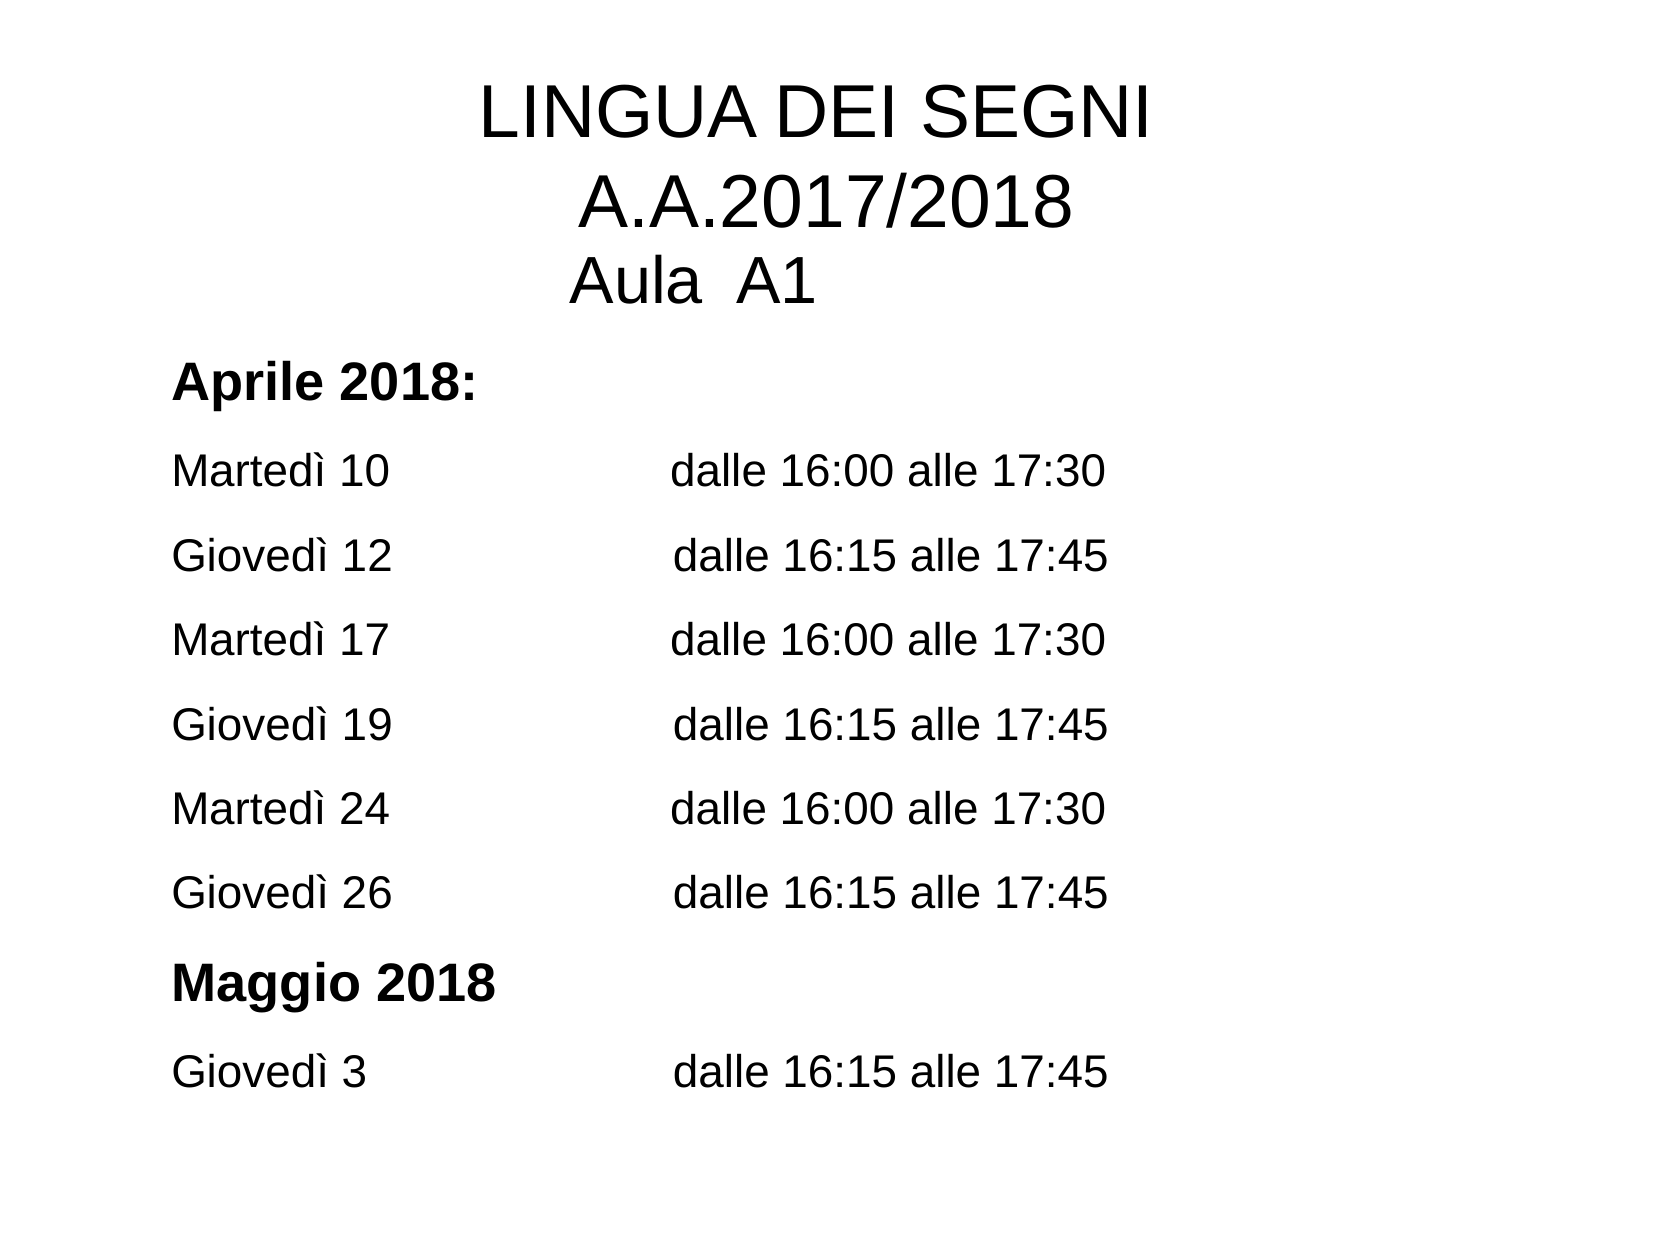

# LINGUA DEI SEGNI A.A.2017/2018
Aula A1
Aprile 2018:
Martedì 10 dalle 16:00 alle 17:30
Giovedì 12 dalle 16:15 alle 17:45
Martedì 17 dalle 16:00 alle 17:30
Giovedì 19 dalle 16:15 alle 17:45
Martedì 24 dalle 16:00 alle 17:30
Giovedì 26 dalle 16:15 alle 17:45
Maggio 2018
Giovedì 3 dalle 16:15 alle 17:45